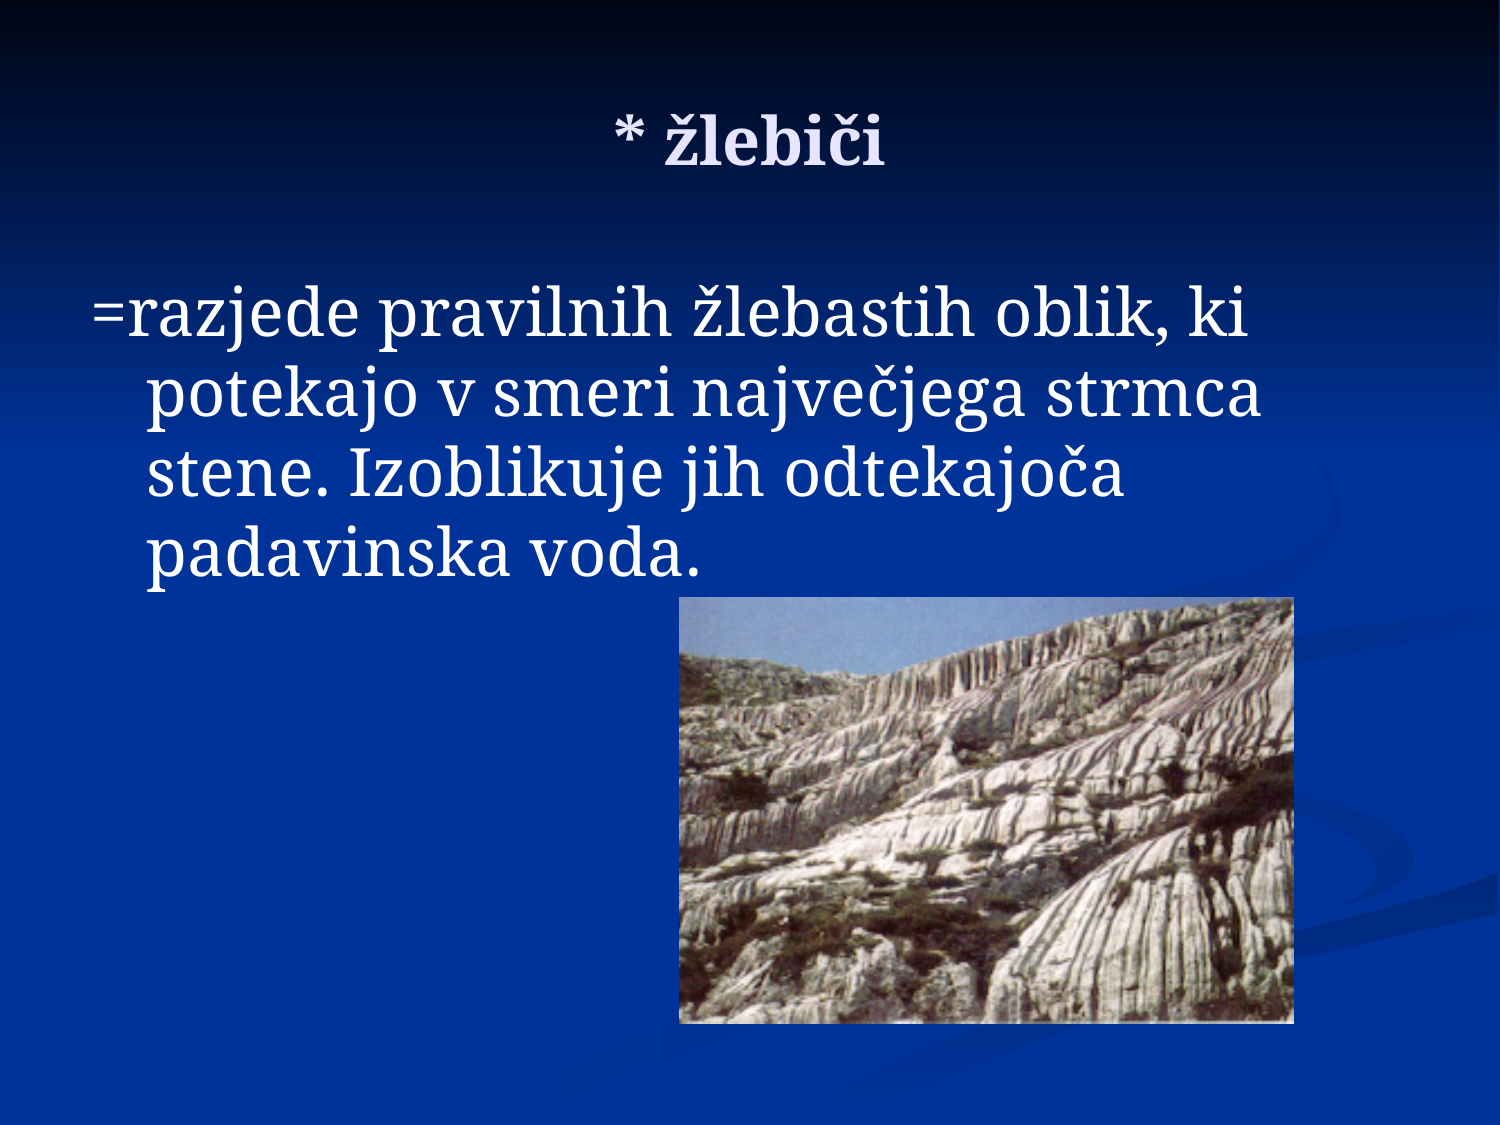

# * žlebiči
=razjede pravilnih žlebastih oblik, ki potekajo v smeri največjega strmca stene. Izoblikuje jih odtekajoča padavinska voda.